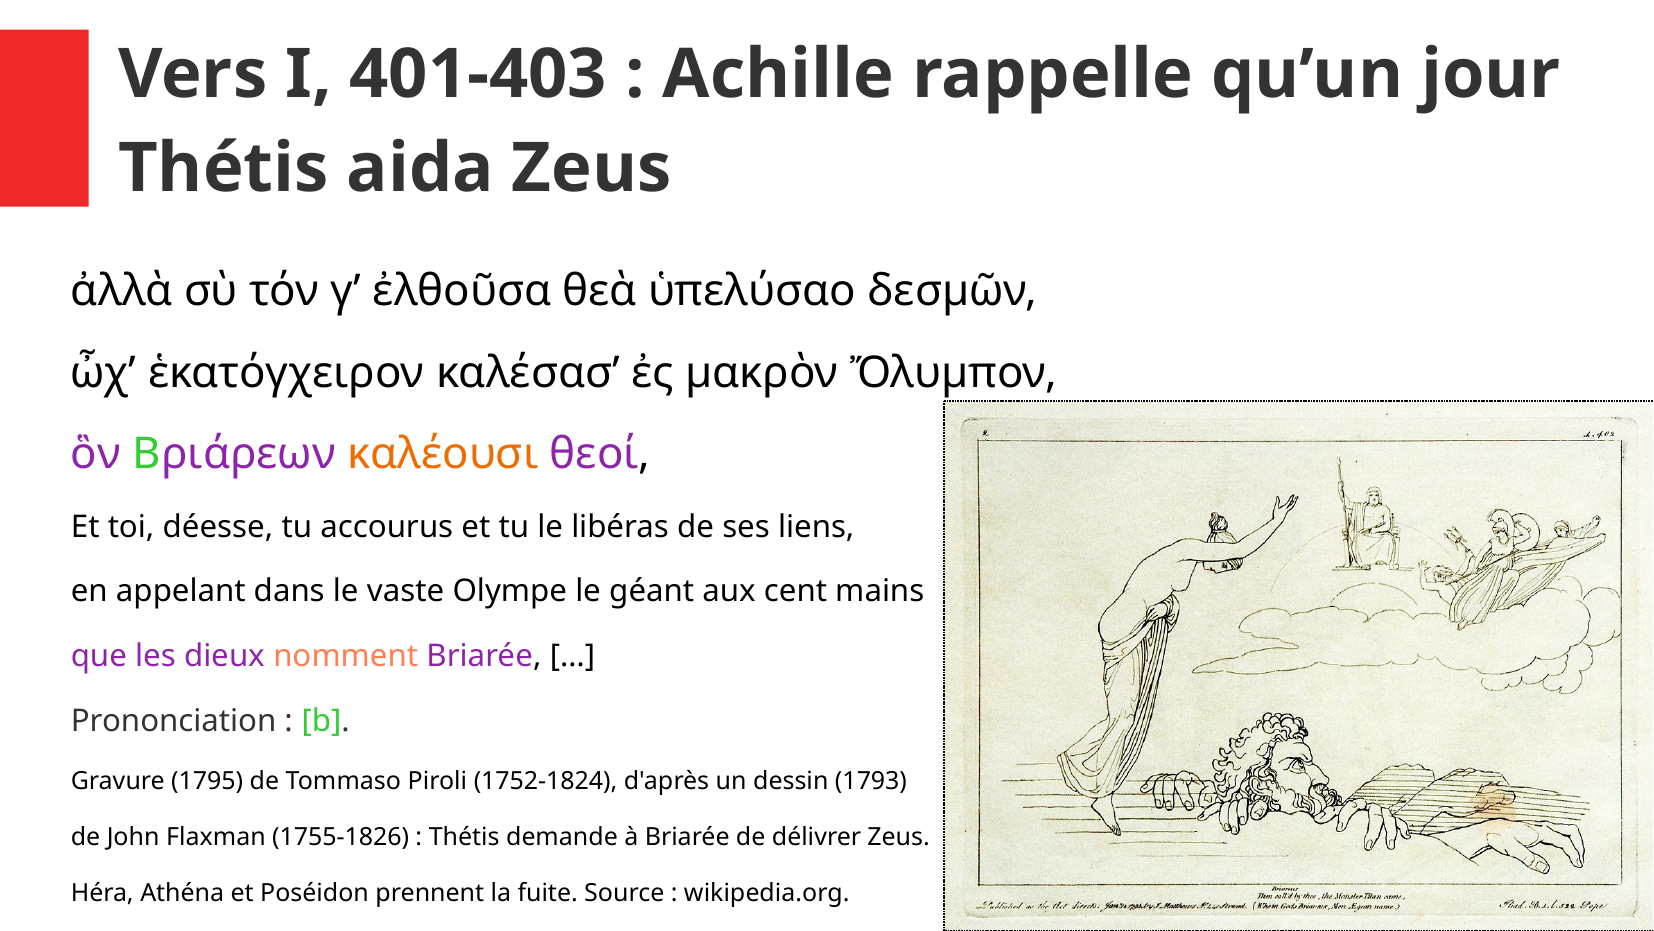

# Vers I, 401-403 : Achille rappelle qu’un jour Thétis aida Zeus
ἀλλὰ σὺ τόν γ’ ἐλθοῦσα θεὰ ὑπελύσαο δεσμῶν,
ὦχ’ ἑκατόγχειρον καλέσασ’ ἐς μακρὸν Ὄλυμπον,
ὃν Βριάρεων καλέουσι θεοί,
Et toi, déesse, tu accourus et tu le libéras de ses liens,
en appelant dans le vaste Olympe le géant aux cent mains
que les dieux nomment Briarée, […]
Prononciation : [b].
Gravure (1795) de Tommaso Piroli (1752-1824), d'après un dessin (1793)
de John Flaxman (1755-1826) : Thétis demande à Briarée de délivrer Zeus.
Héra, Athéna et Poséidon prennent la fuite. Source : wikipedia.org.
16